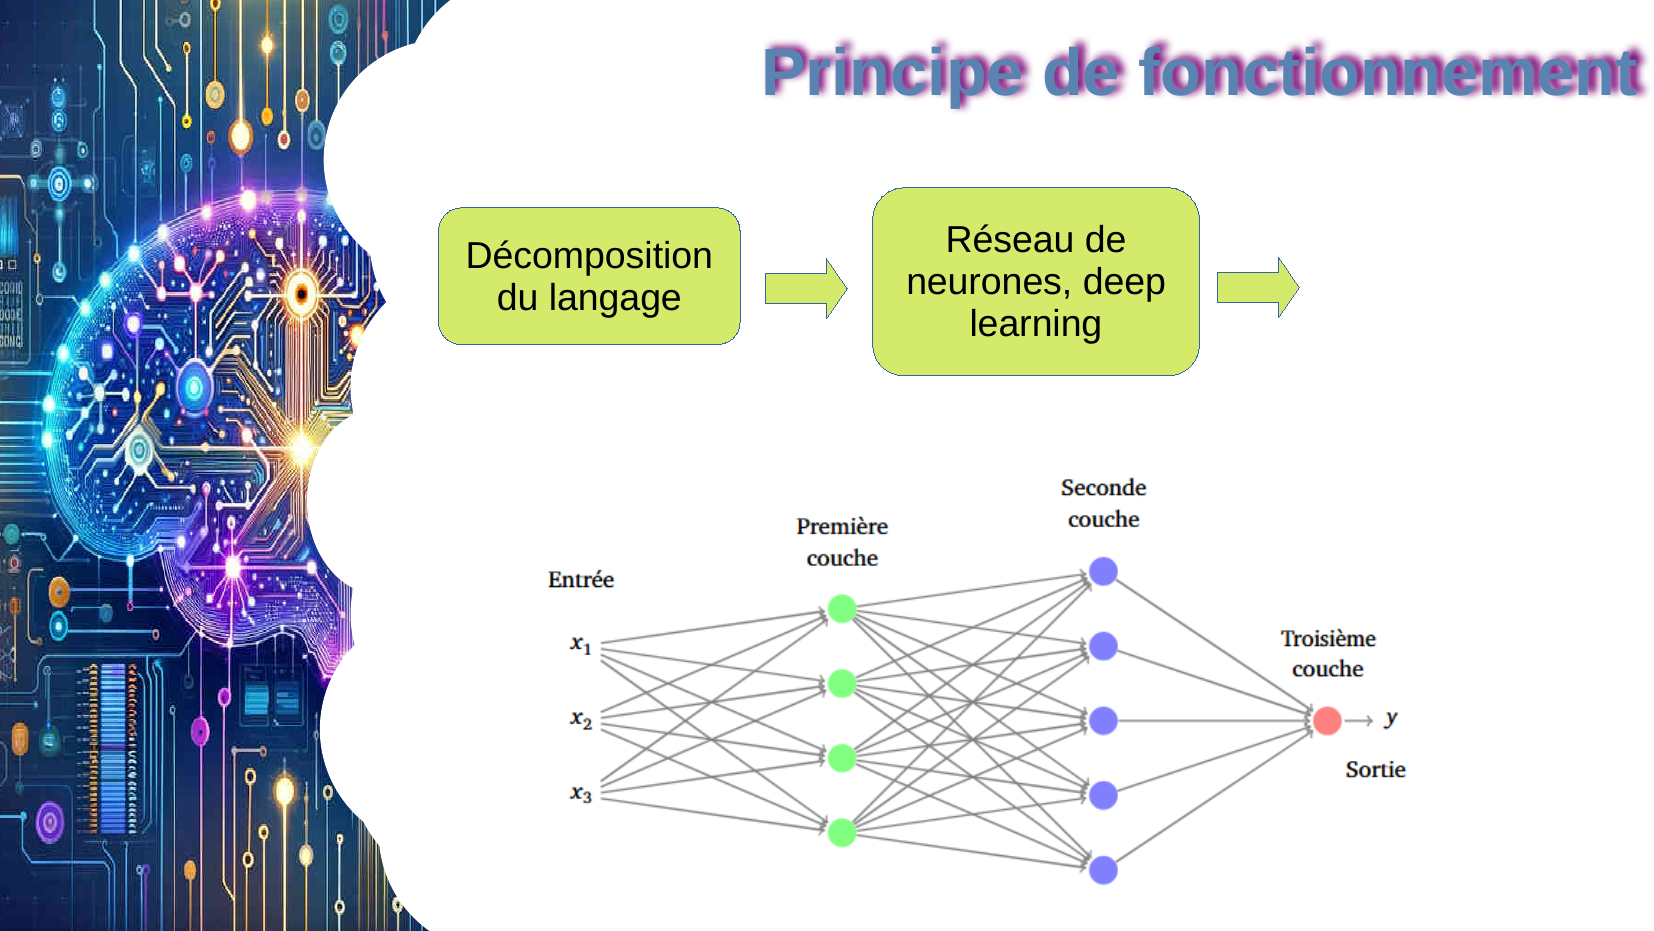

Principe de fonctionnement
Réseau de neurones, deep learning
Décomposition du langage